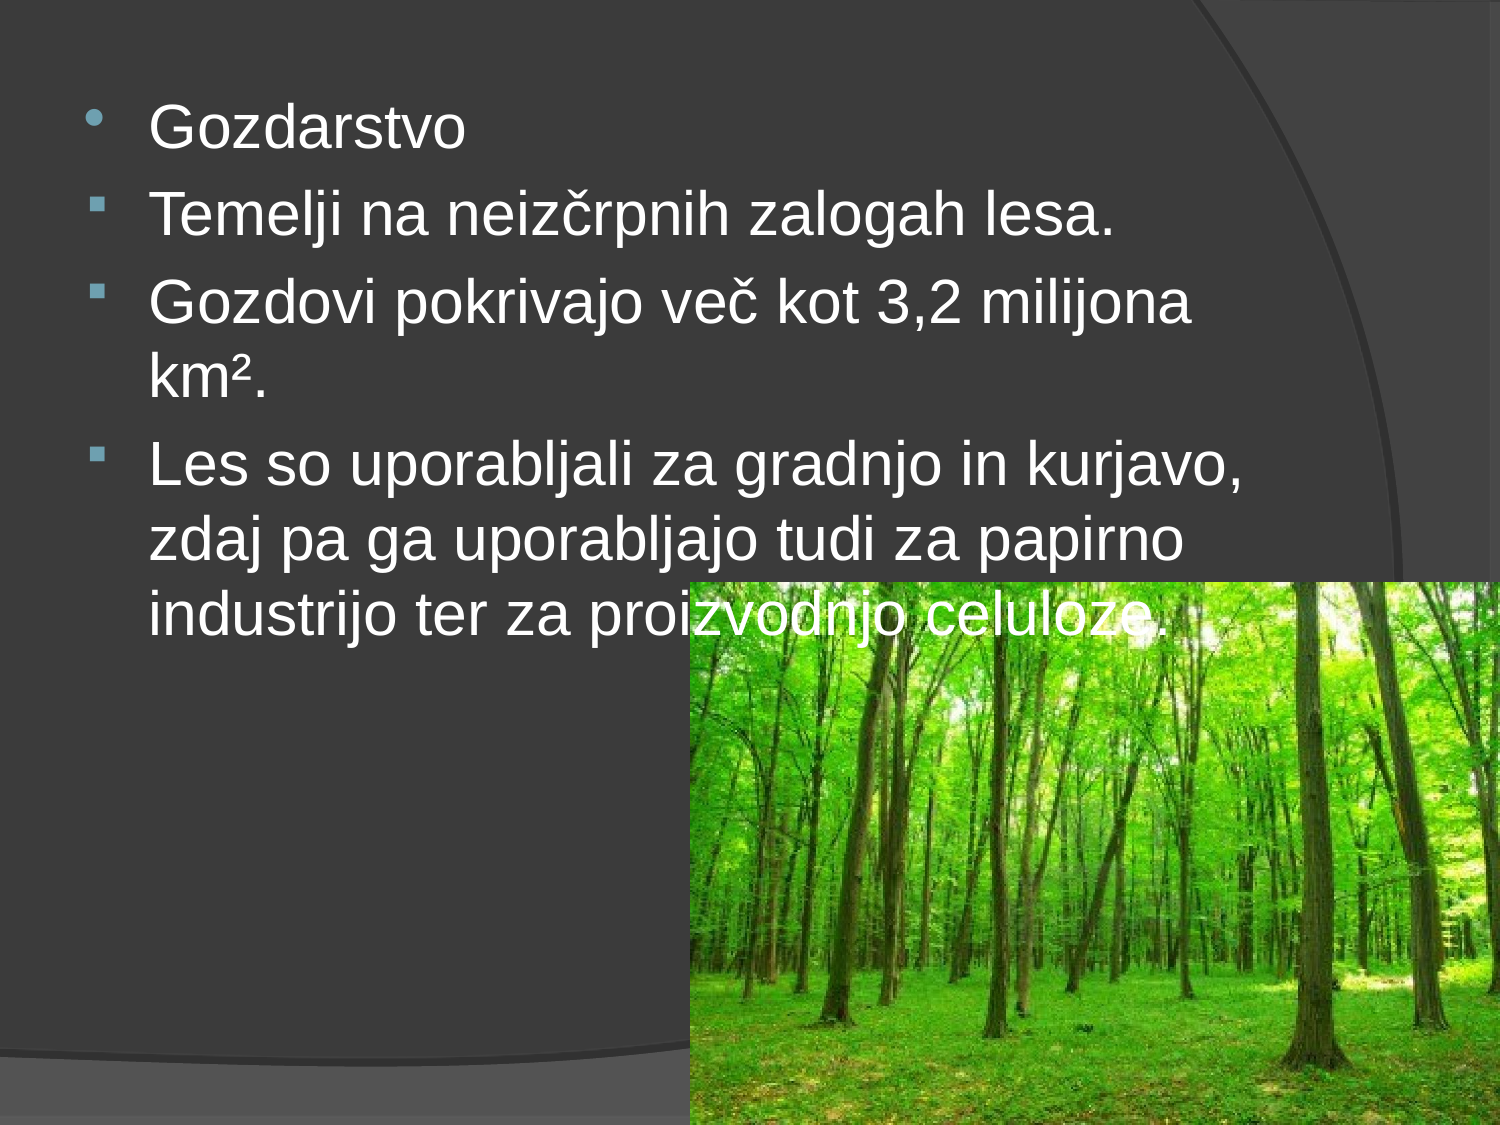

# Gozdarstvo
Temelji na neizčrpnih zalogah lesa.
Gozdovi pokrivajo več kot 3,2 milijona km².
Les so uporabljali za gradnjo in kurjavo, zdaj pa ga uporabljajo tudi za papirno industrijo ter za proizvodnjo celuloze.